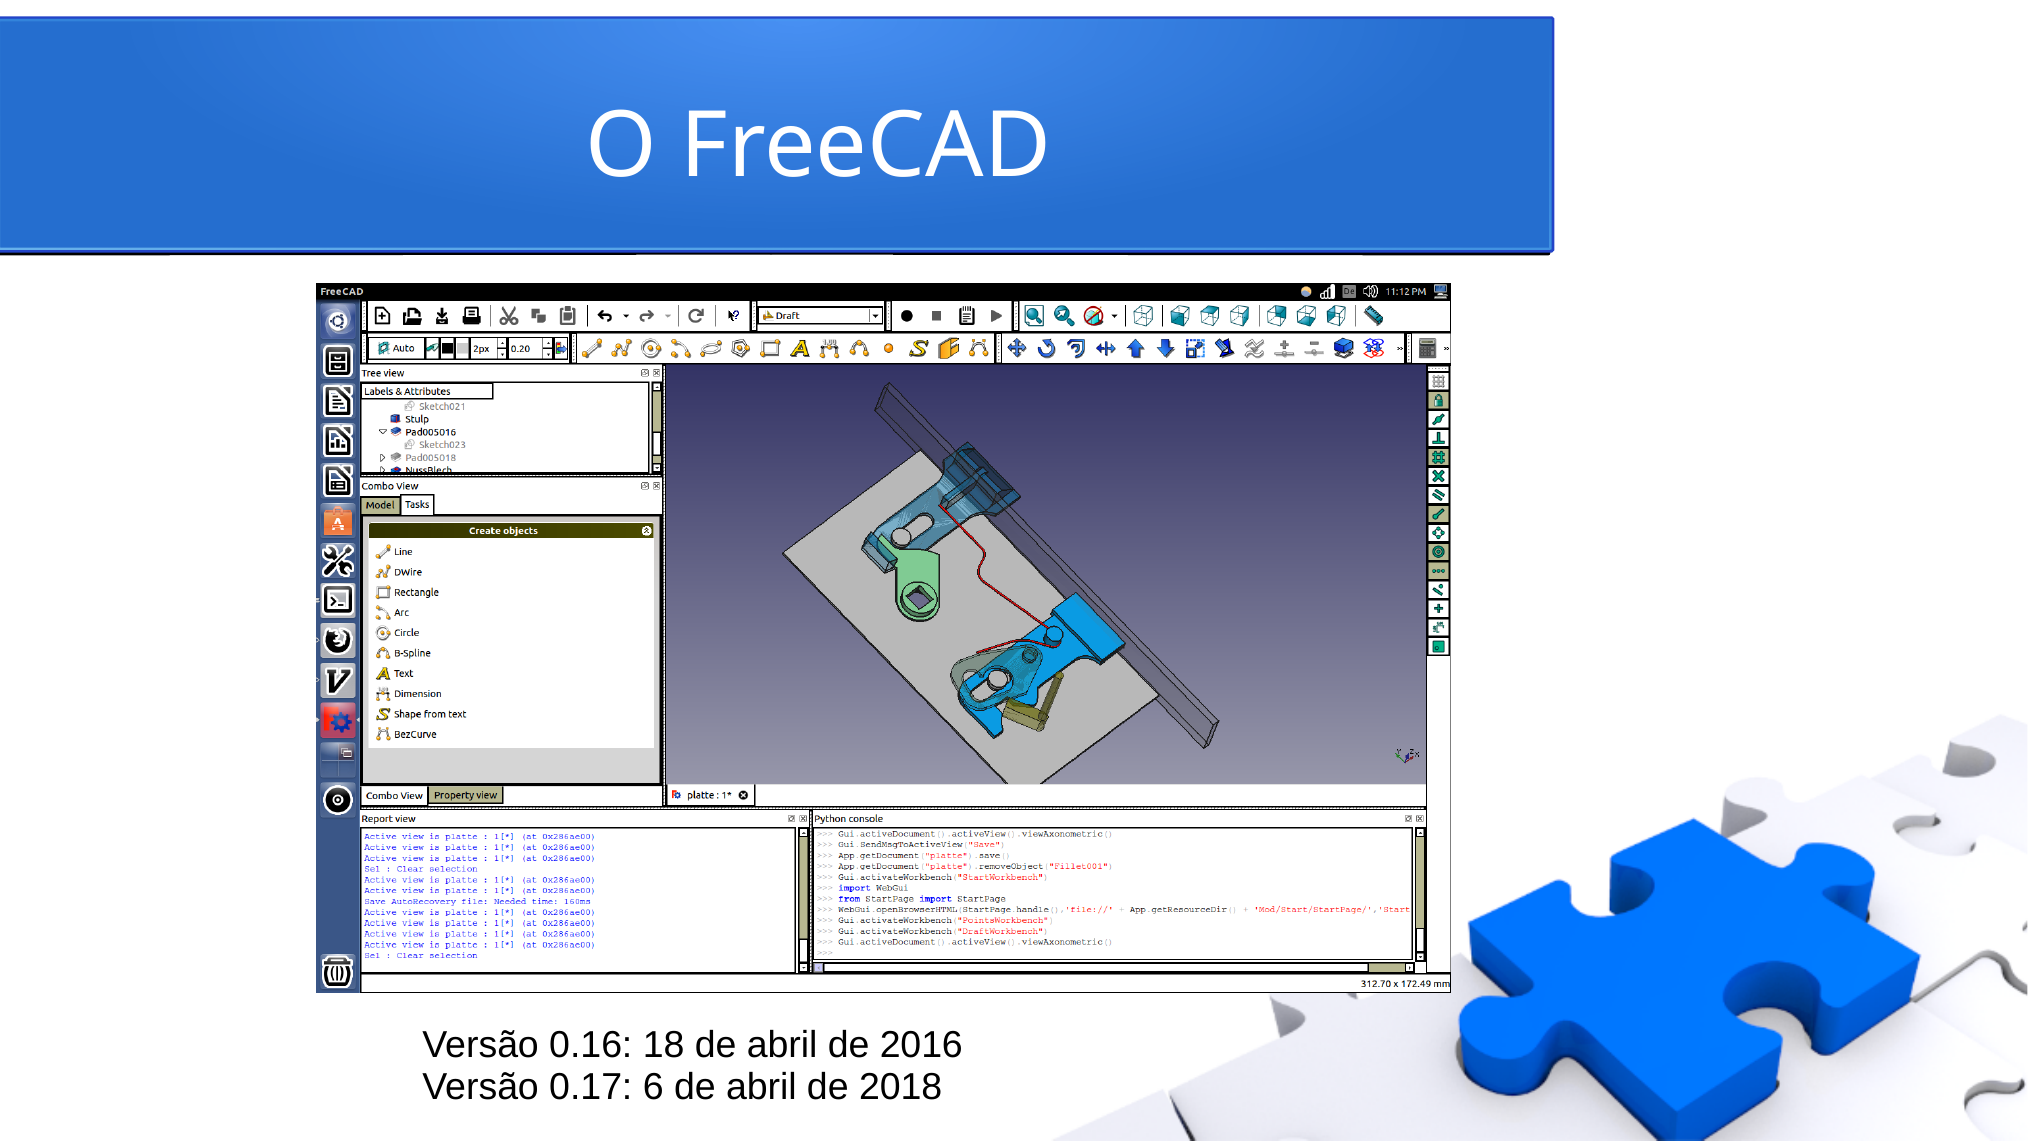

# O FreeCAD
Versão 0.16: 18 de abril de 2016
Versão 0.17: 6 de abril de 2018